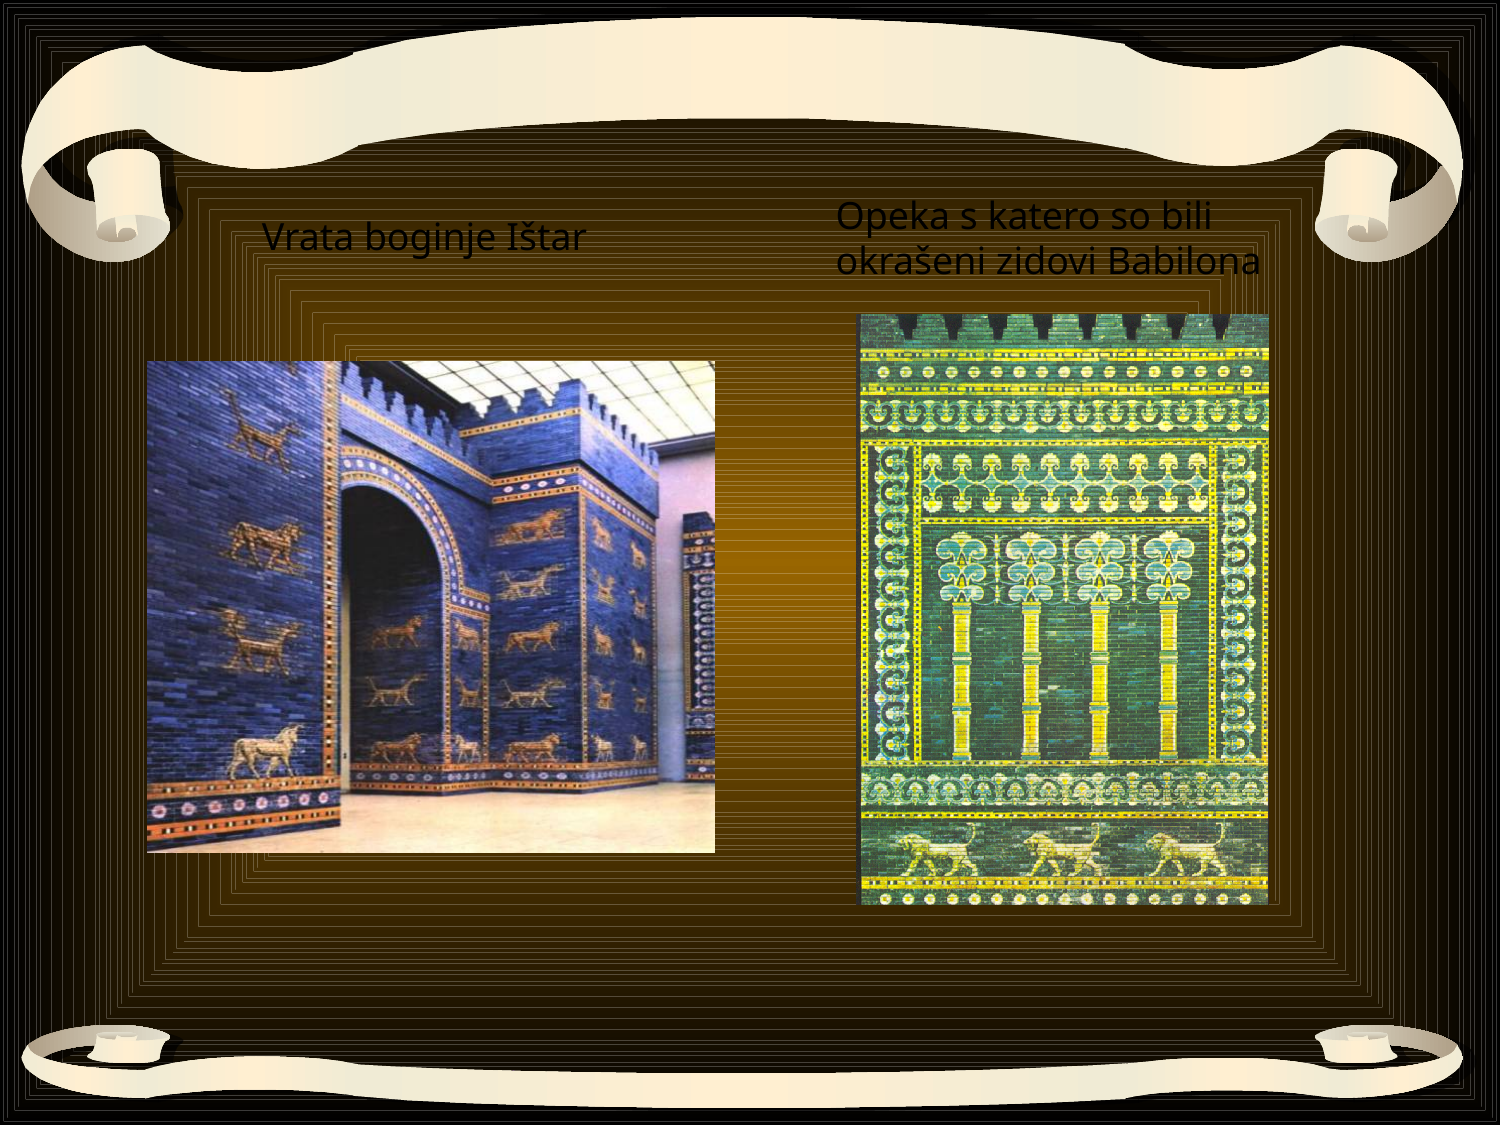

Opeka s katero so bili okrašeni zidovi Babilona
Vrata boginje Ištar